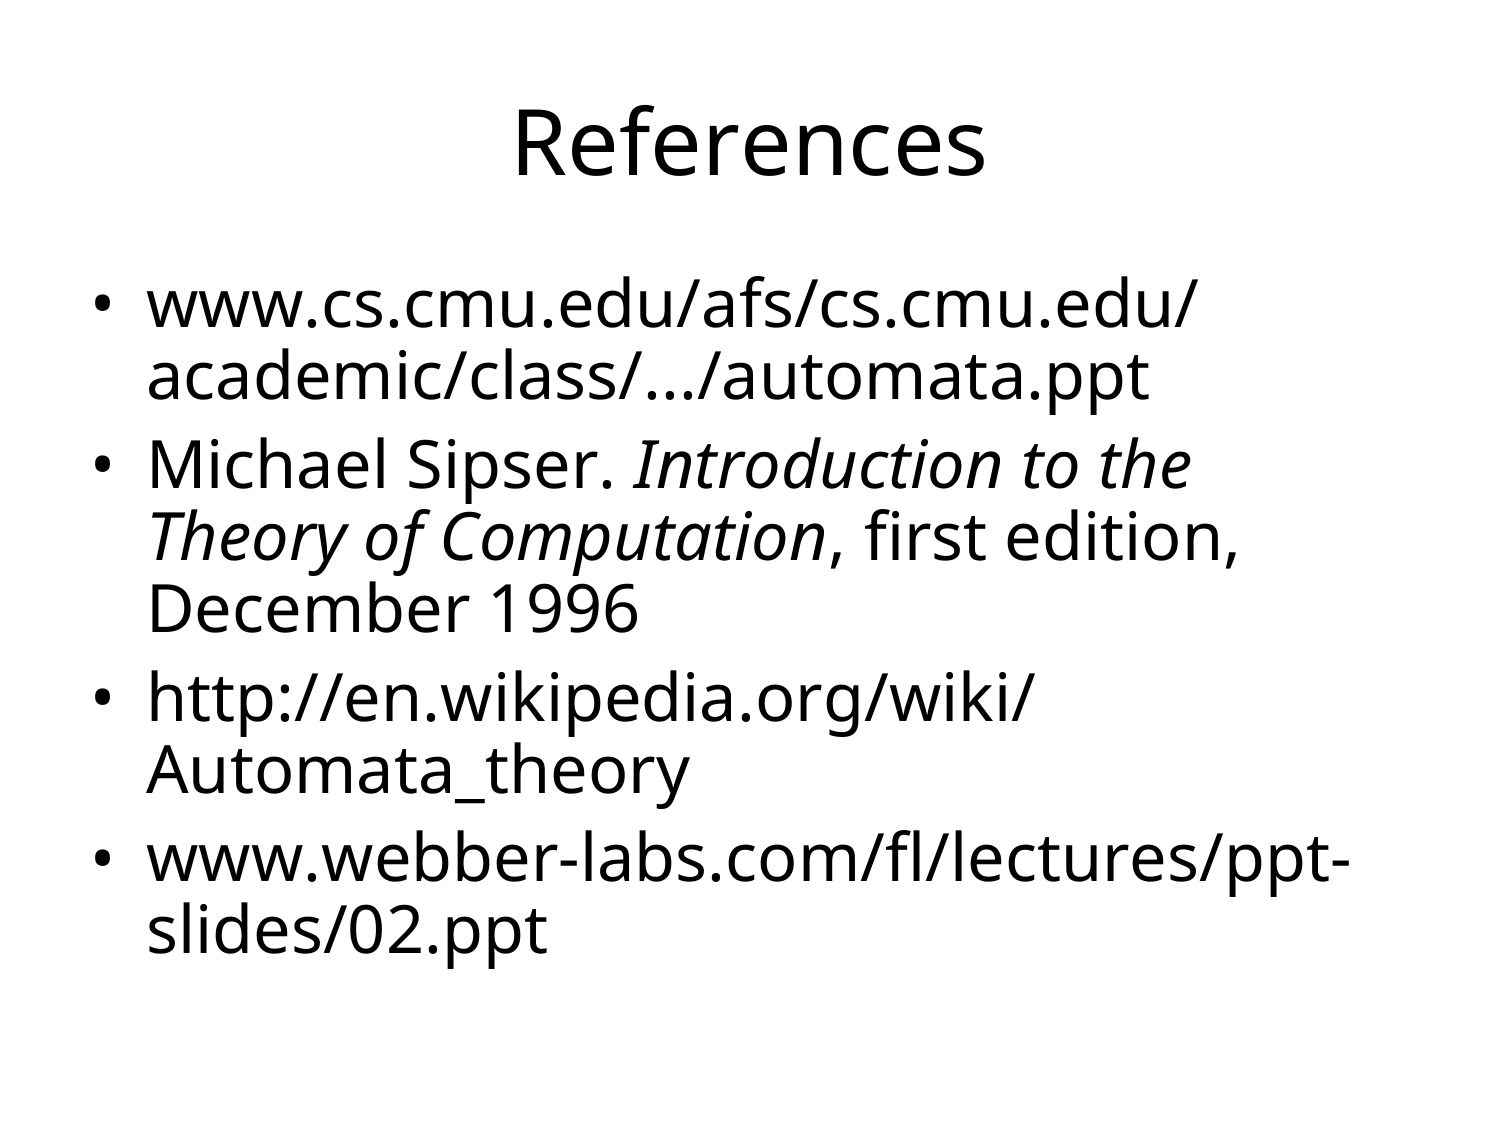

# References
www.cs.cmu.edu/afs/cs.cmu.edu/academic/class/.../automata.ppt
Michael Sipser. Introduction to the Theory of Computation, first edition, December 1996
http://en.wikipedia.org/wiki/Automata_theory
www.webber-labs.com/fl/lectures/ppt-slides/02.ppt